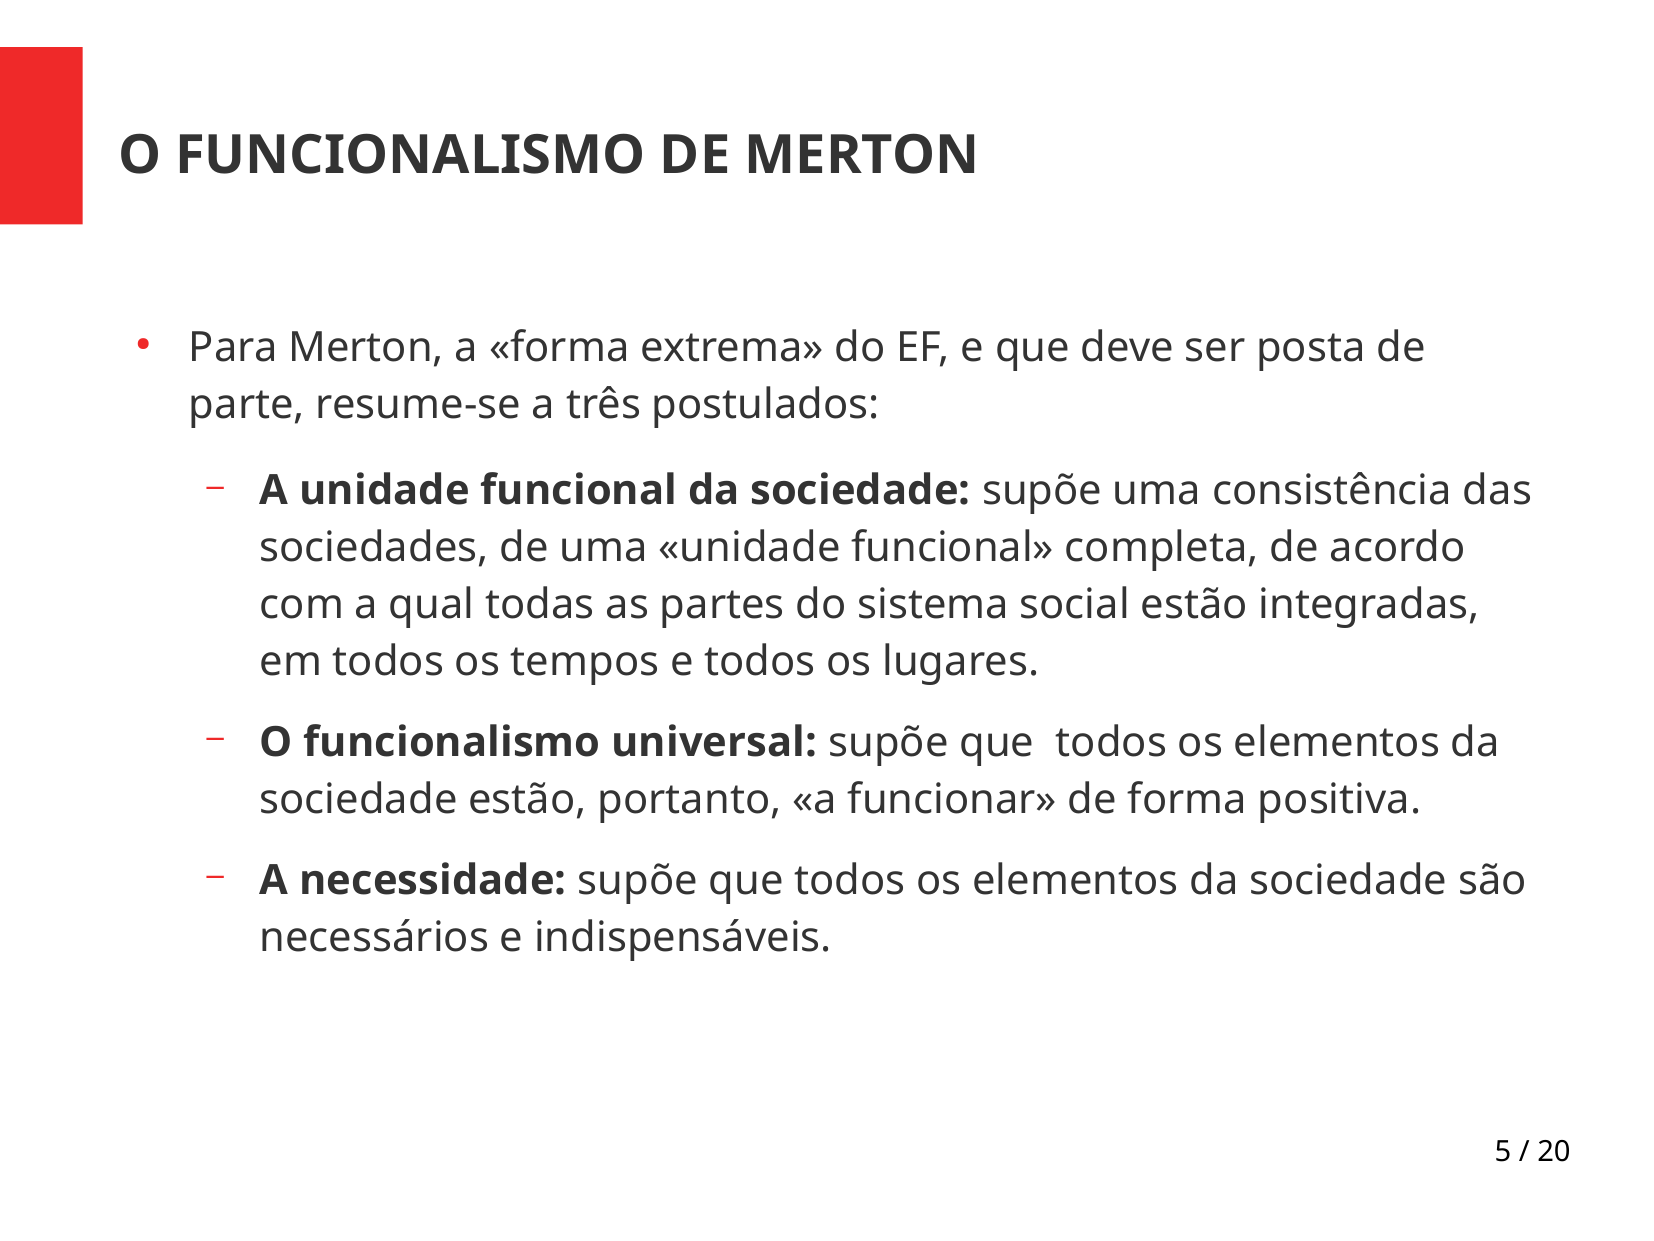

# O FUNCIONALISMO DE MERTON
Para Merton, a «forma extrema» do EF, e que deve ser posta de parte, resume-se a três postulados:
A unidade funcional da sociedade: supõe uma consistência das sociedades, de uma «unidade funcional» completa, de acordo com a qual todas as partes do sistema social estão integradas, em todos os tempos e todos os lugares.
O funcionalismo universal: supõe que todos os elementos da sociedade estão, portanto, «a funcionar» de forma positiva.
A necessidade: supõe que todos os elementos da sociedade são necessários e indispensáveis.
5